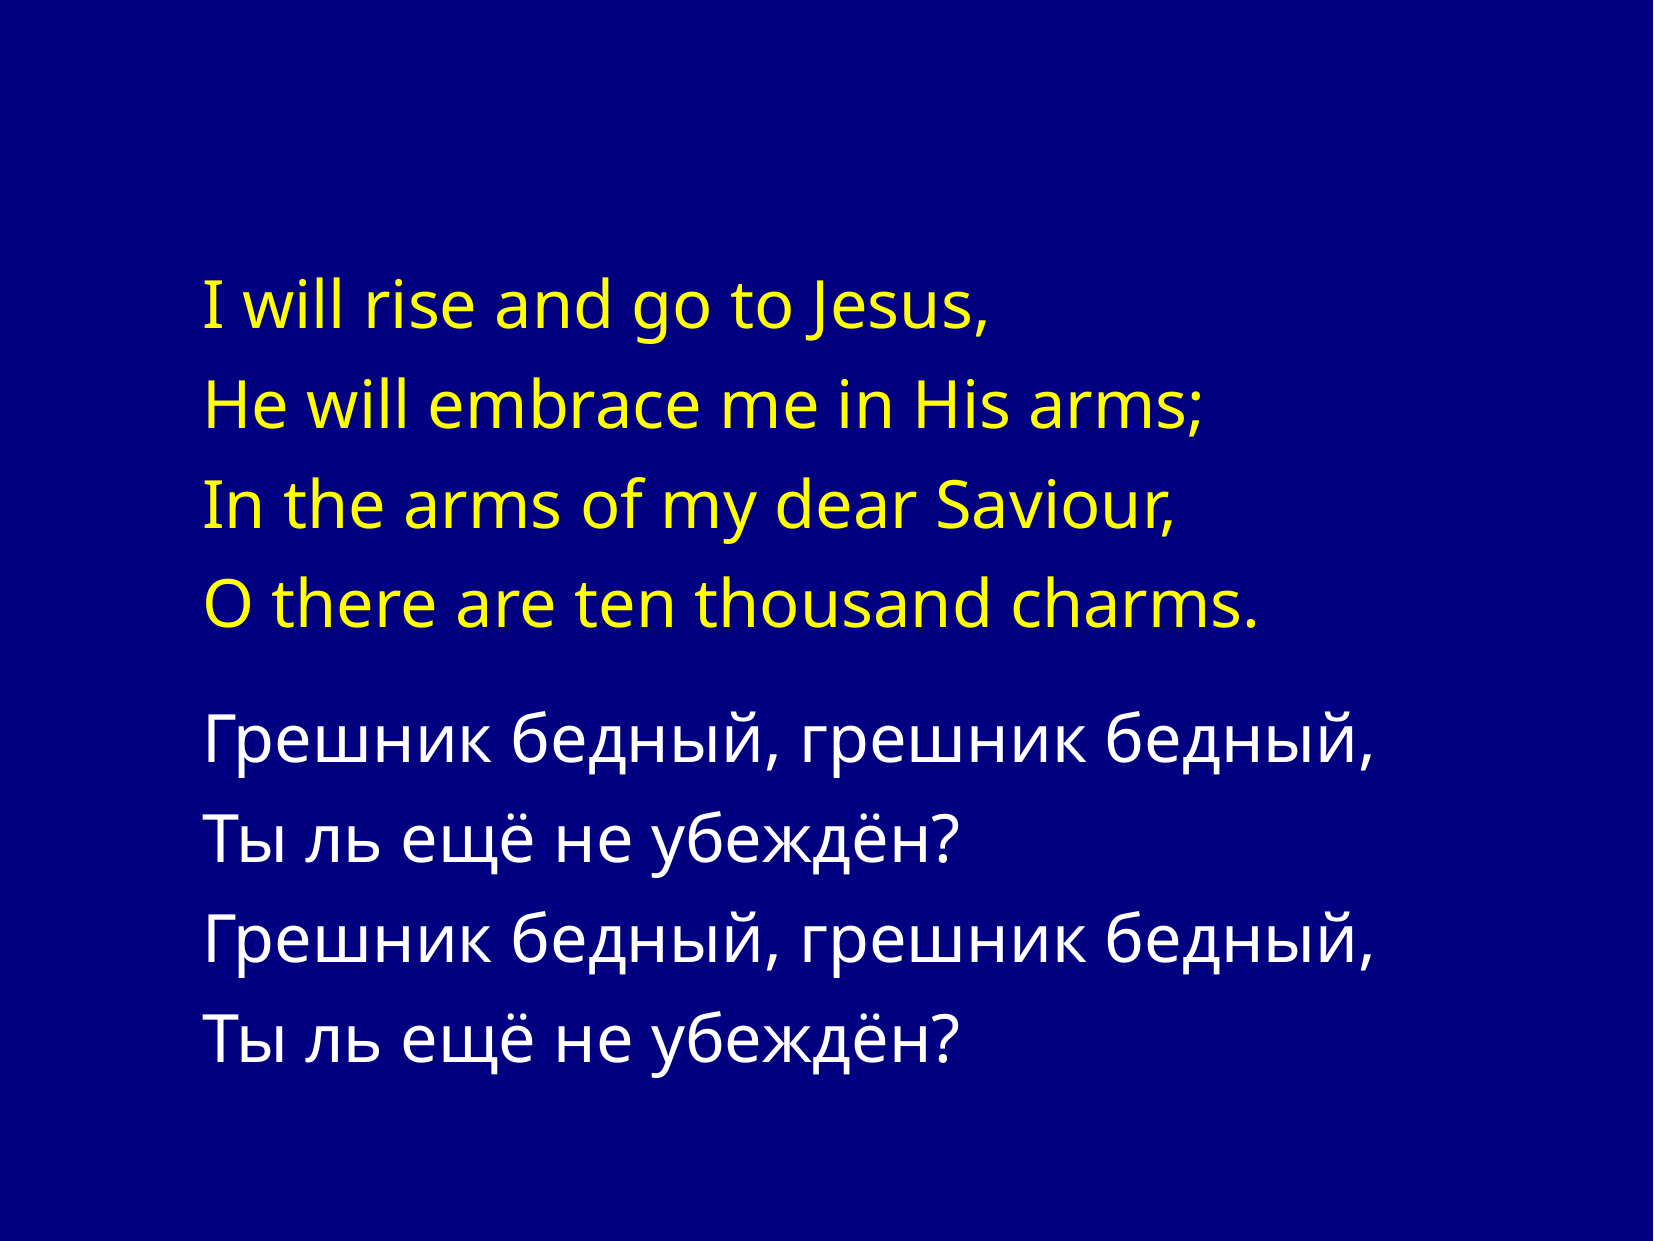

I will rise and go to Jesus,
	He will embrace me in His arms;
	In the arms of my dear Saviour,
	O there are ten thousand charms.
	Грешник бедный, грешник бедный,
	Ты ль ещё не убеждён?
	Грешник бедный, грешник бедный,
	Ты ль ещё не убеждён?